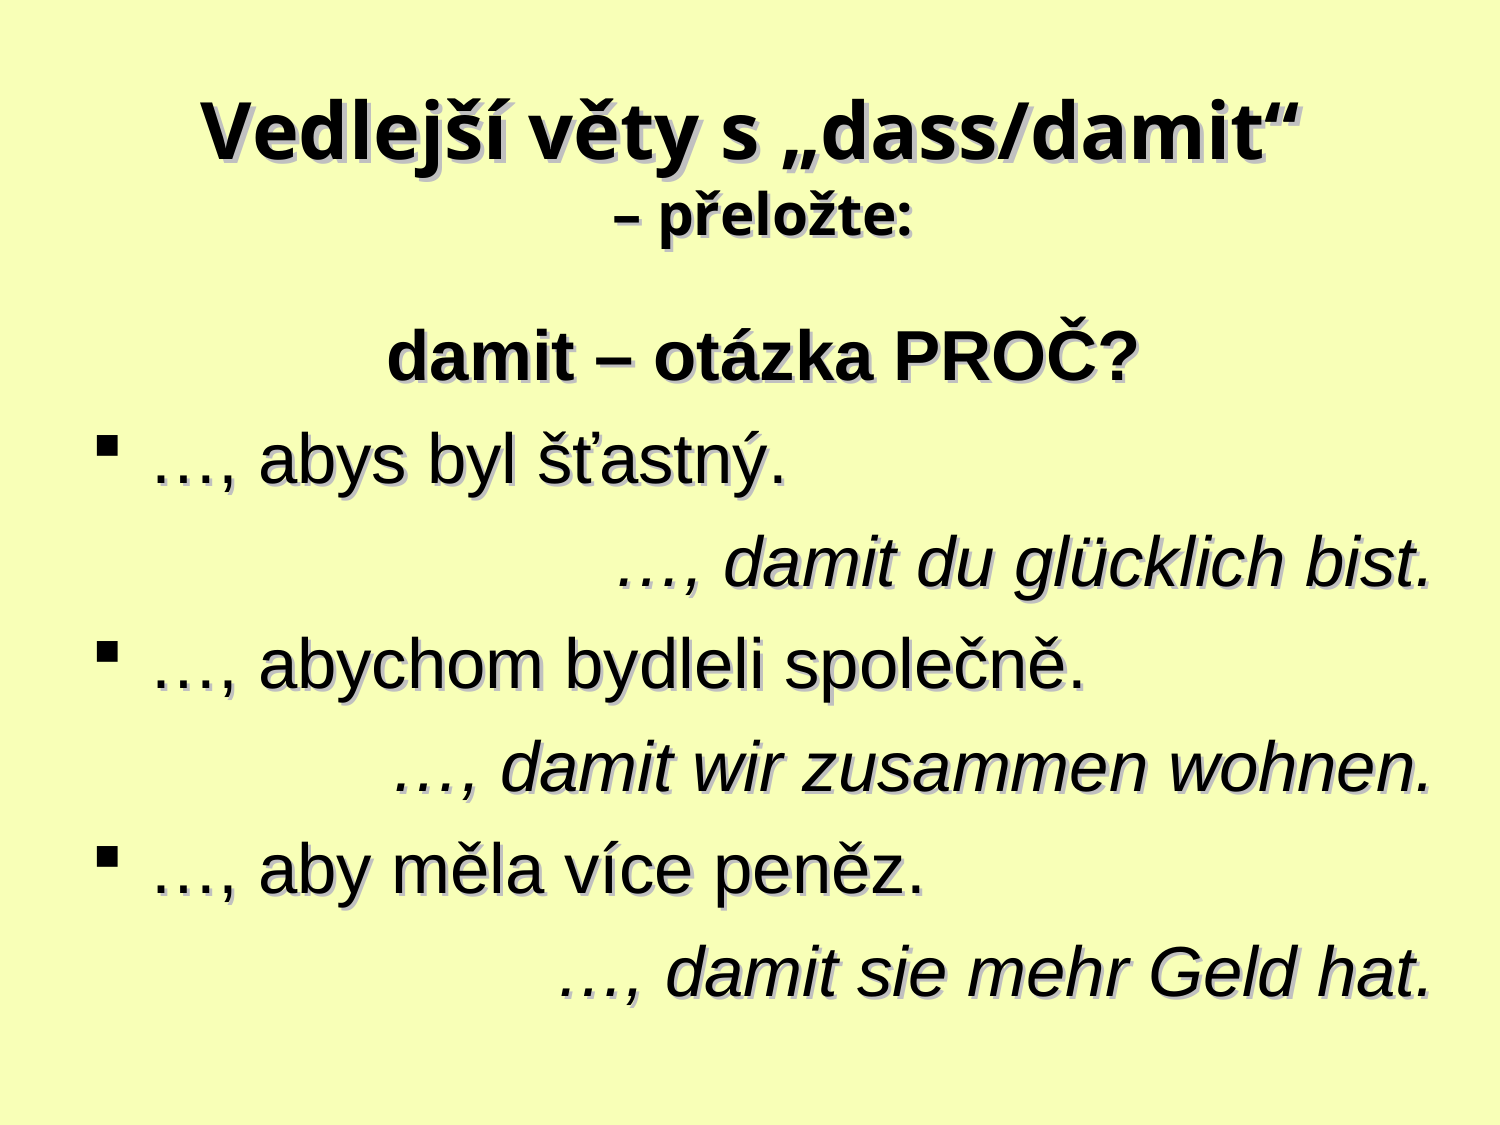

# Vedlejší věty s „dass/damit“ – přeložte:
damit – otázka PROČ?
…, abys byl šťastný.
 …, damit du glücklich bist.
…, abychom bydleli společně.
…, damit wir zusammen wohnen.
…, aby měla více peněz.
…, damit sie mehr Geld hat.